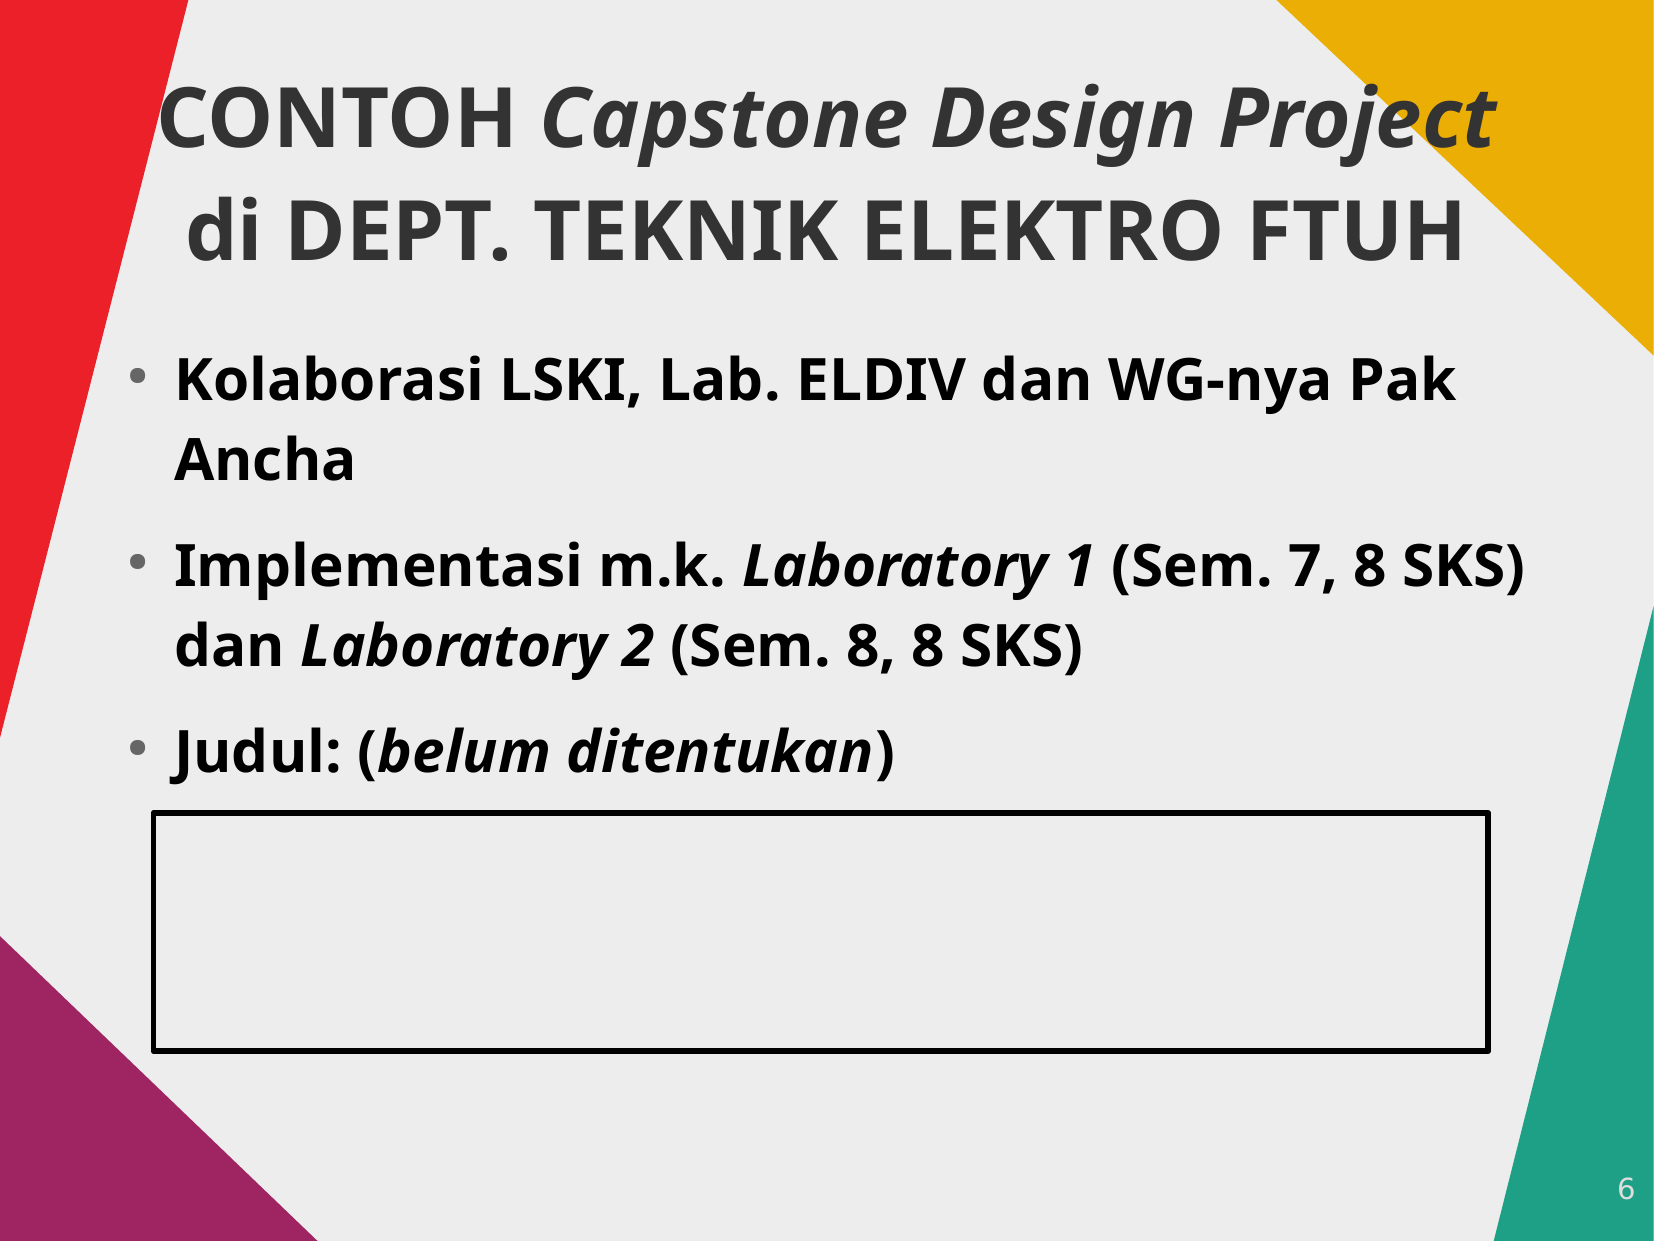

# CONTOH Capstone Design Project di DEPT. TEKNIK ELEKTRO FTUH
Kolaborasi LSKI, Lab. ELDIV dan WG-nya Pak Ancha
Implementasi m.k. Laboratory 1 (Sem. 7, 8 SKS) dan Laboratory 2 (Sem. 8, 8 SKS)
Judul: (belum ditentukan)
6